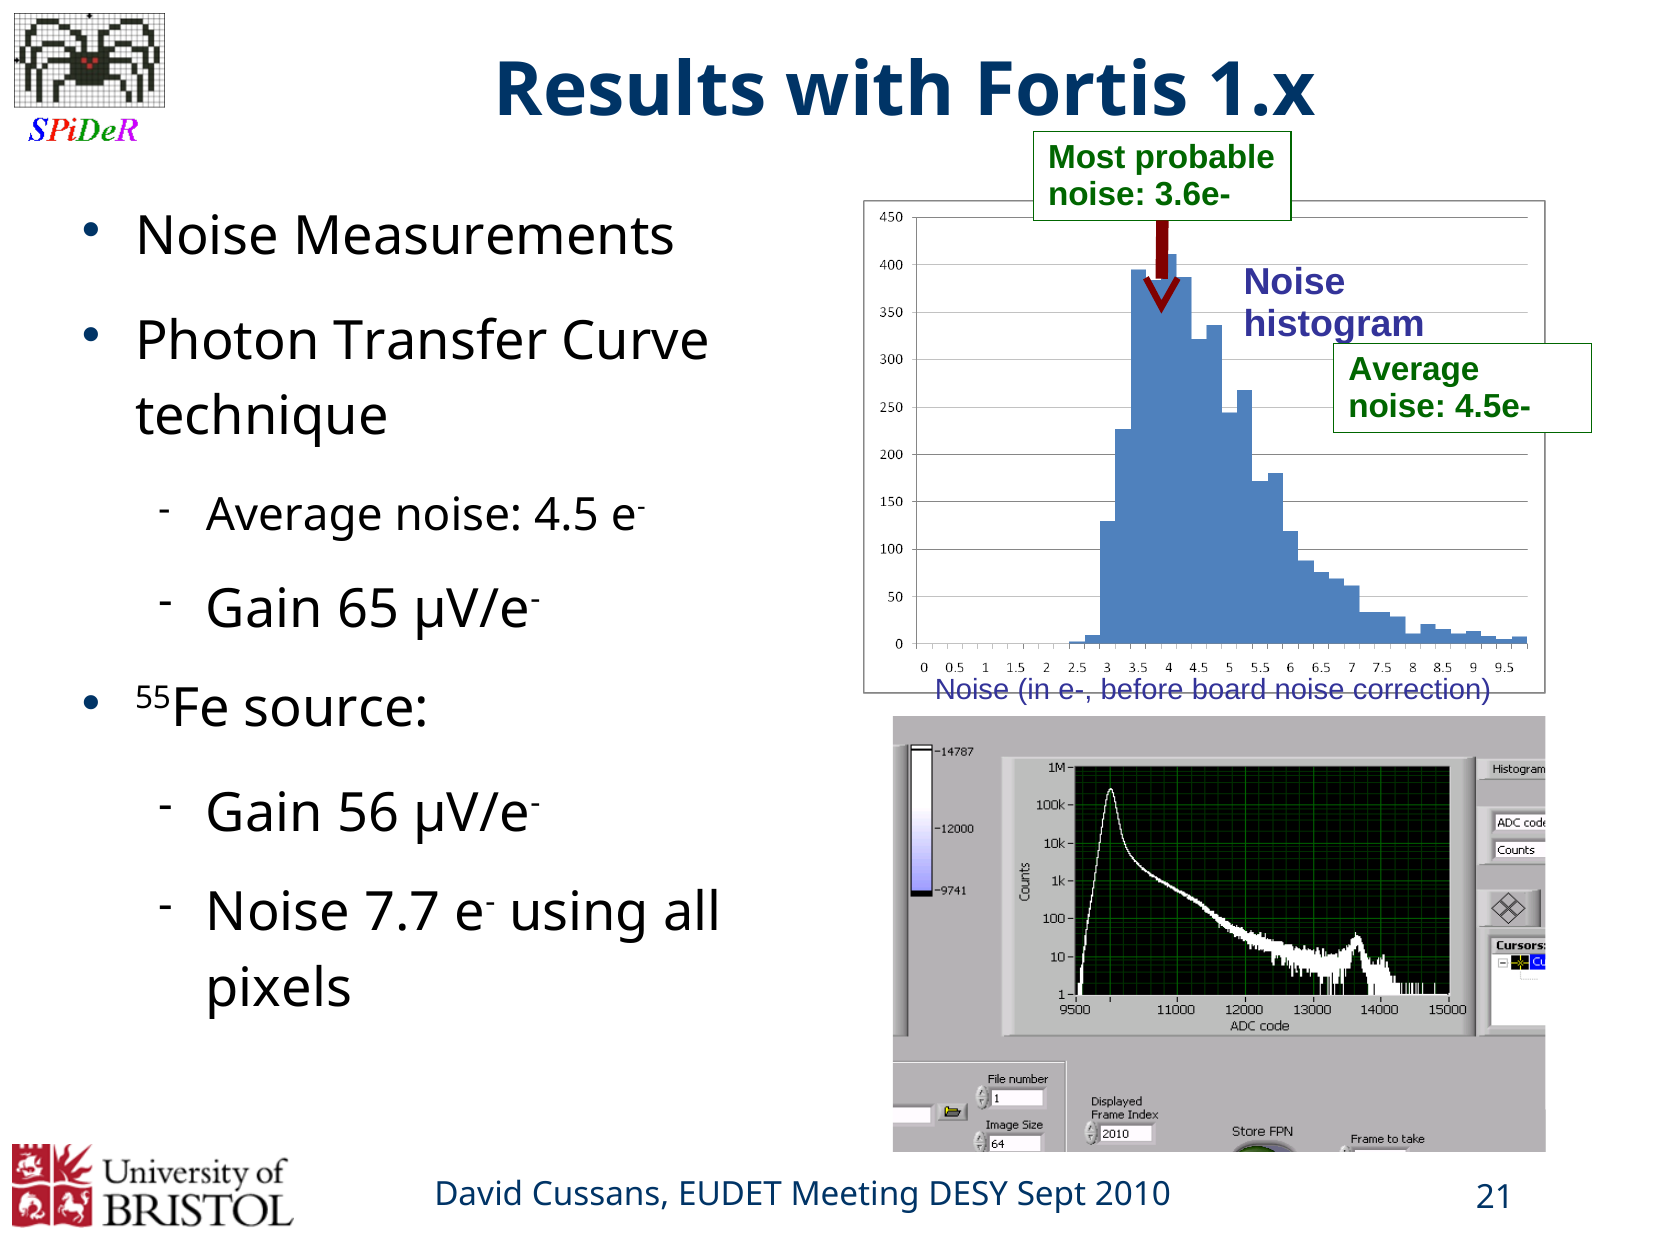

# Results with Fortis 1.x
Most probable noise: 3.6e-
Noise Measurements
Photon Transfer Curve technique
Average noise: 4.5 e-
Gain 65 µV/e-
55Fe source:
Gain 56 µV/e-
Noise 7.7 e- using all pixels
Noise histogram
Noise (in e-, before board noise correction)
Average noise: 4.5e-